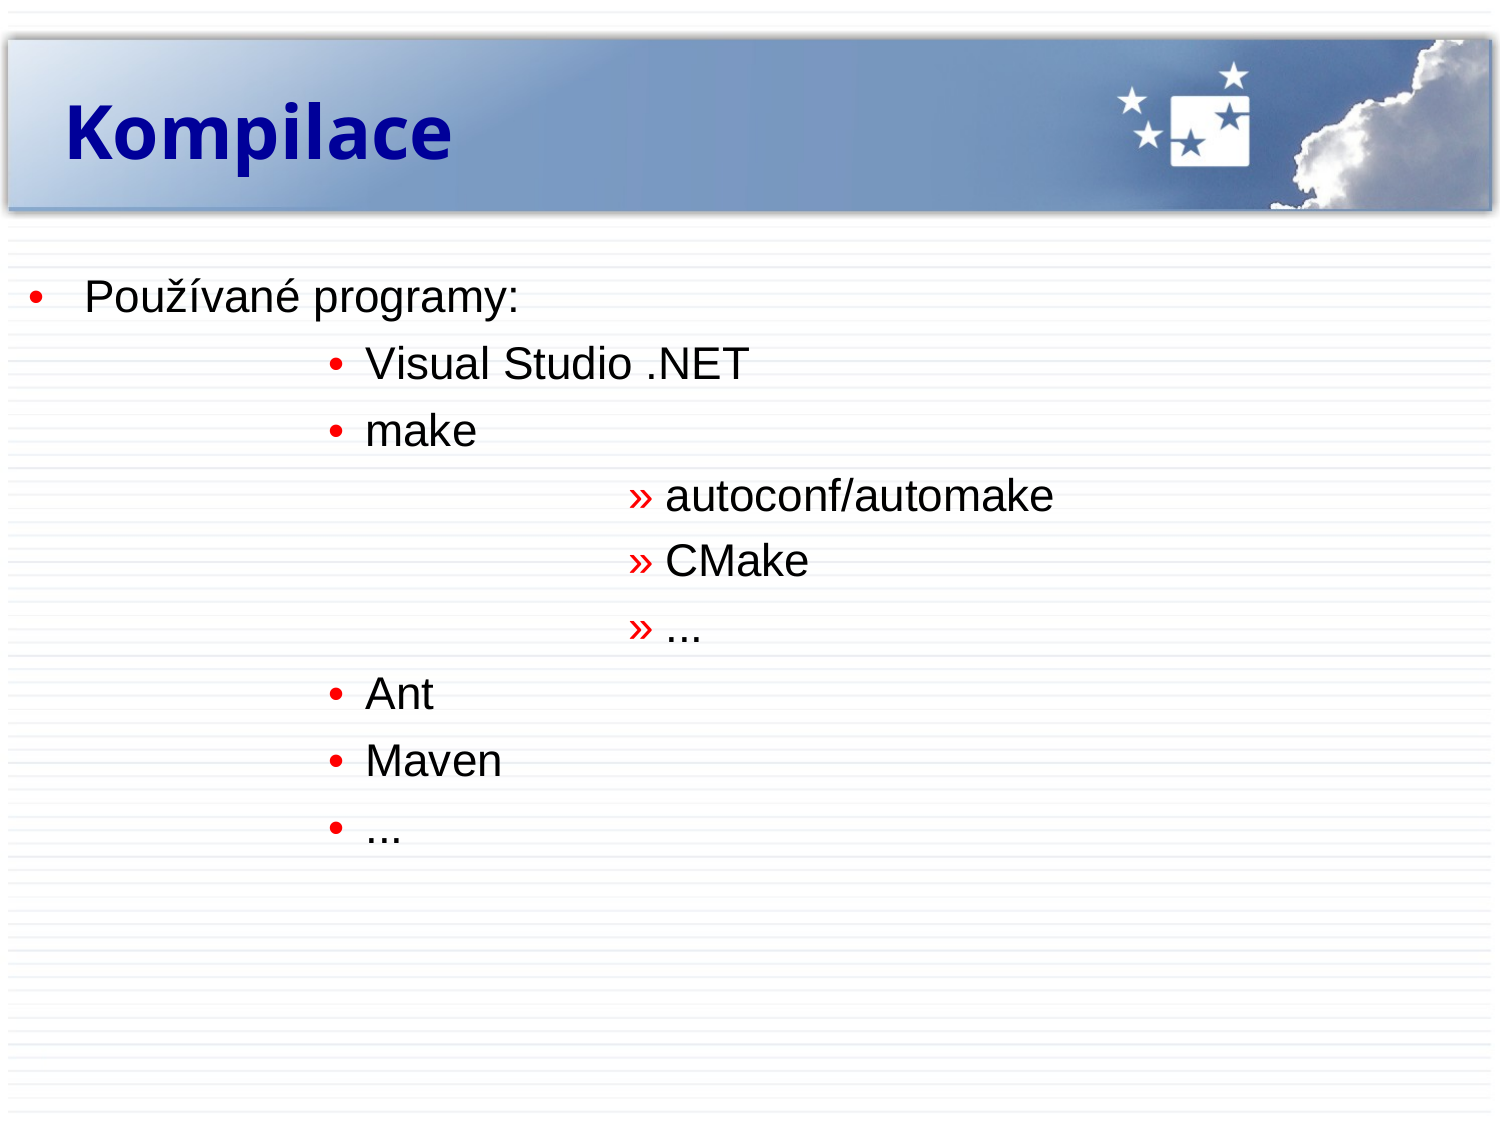

# Kompilace
Používané programy:
Visual Studio .NET
make
autoconf/automake
CMake
...
Ant
Maven
...